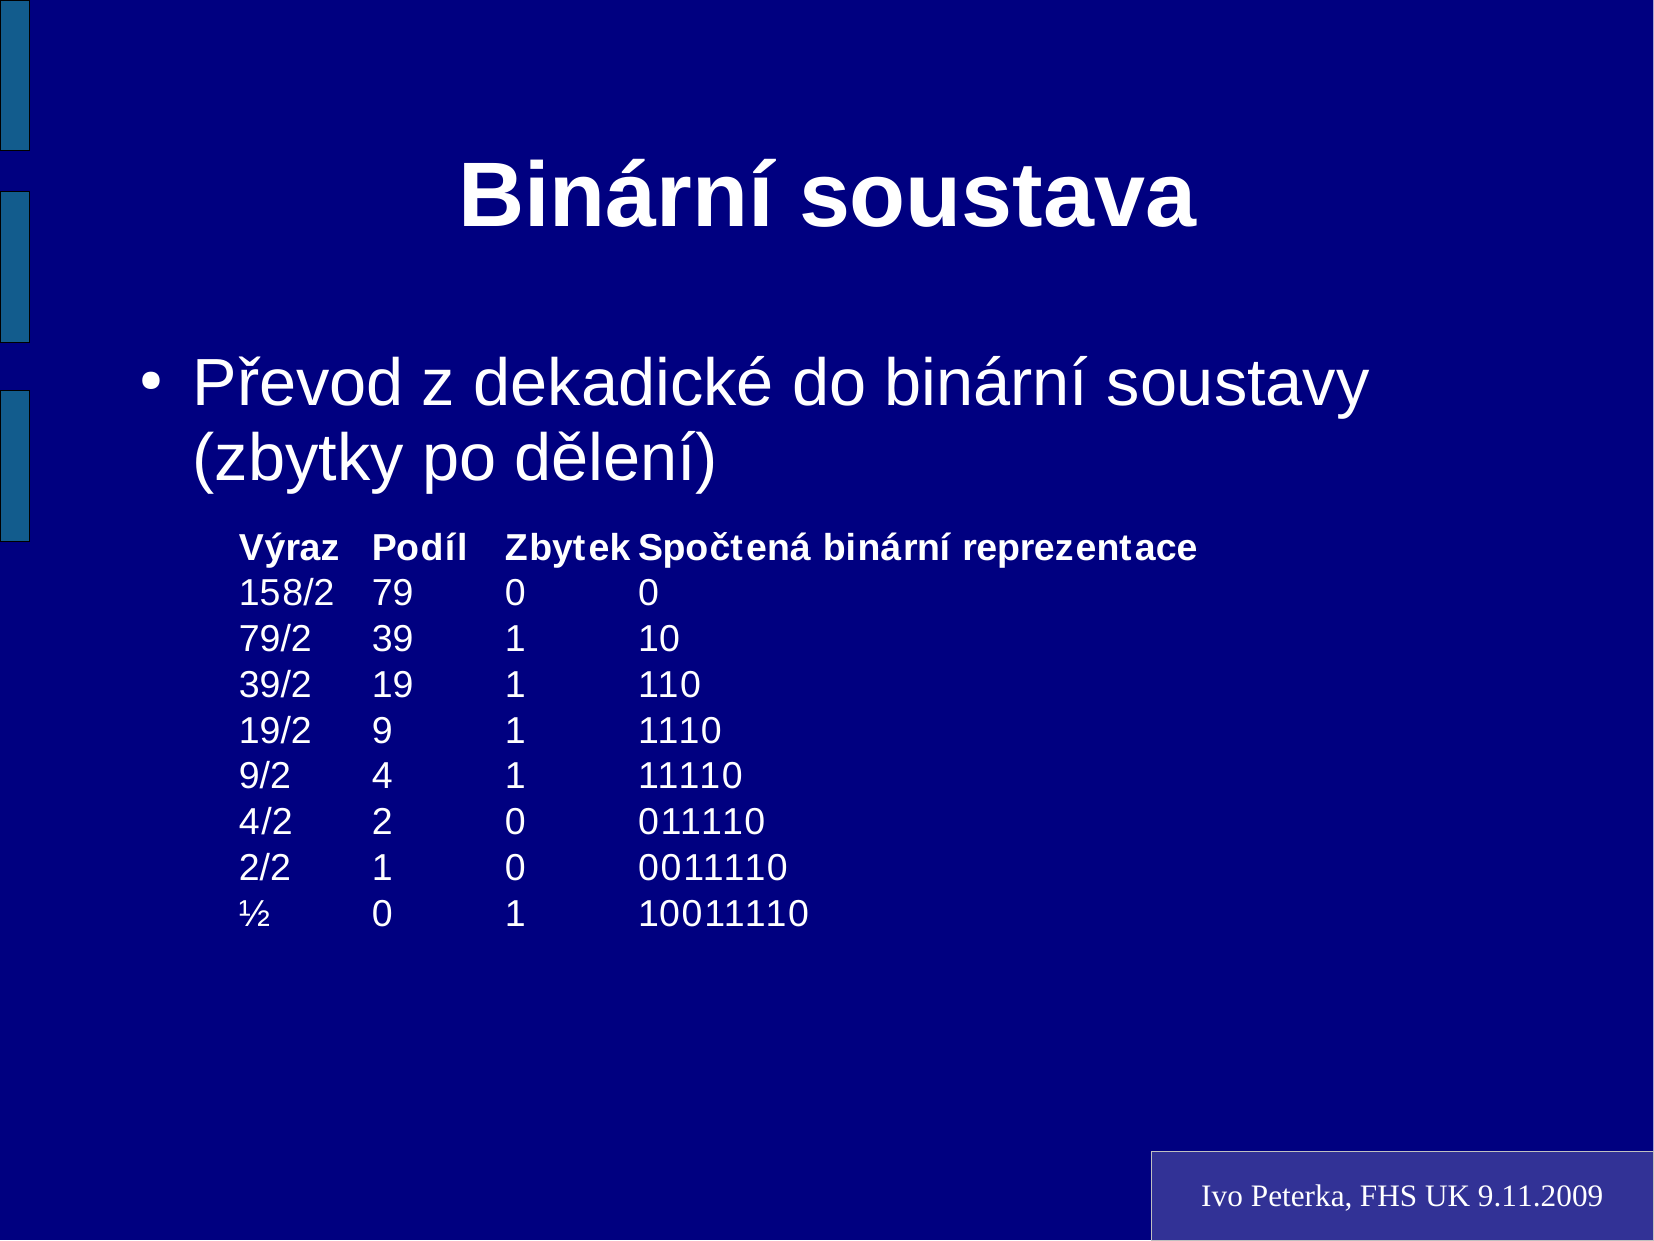

# Binární soustava
Převod z dekadické do binární soustavy (zbytky po dělení)